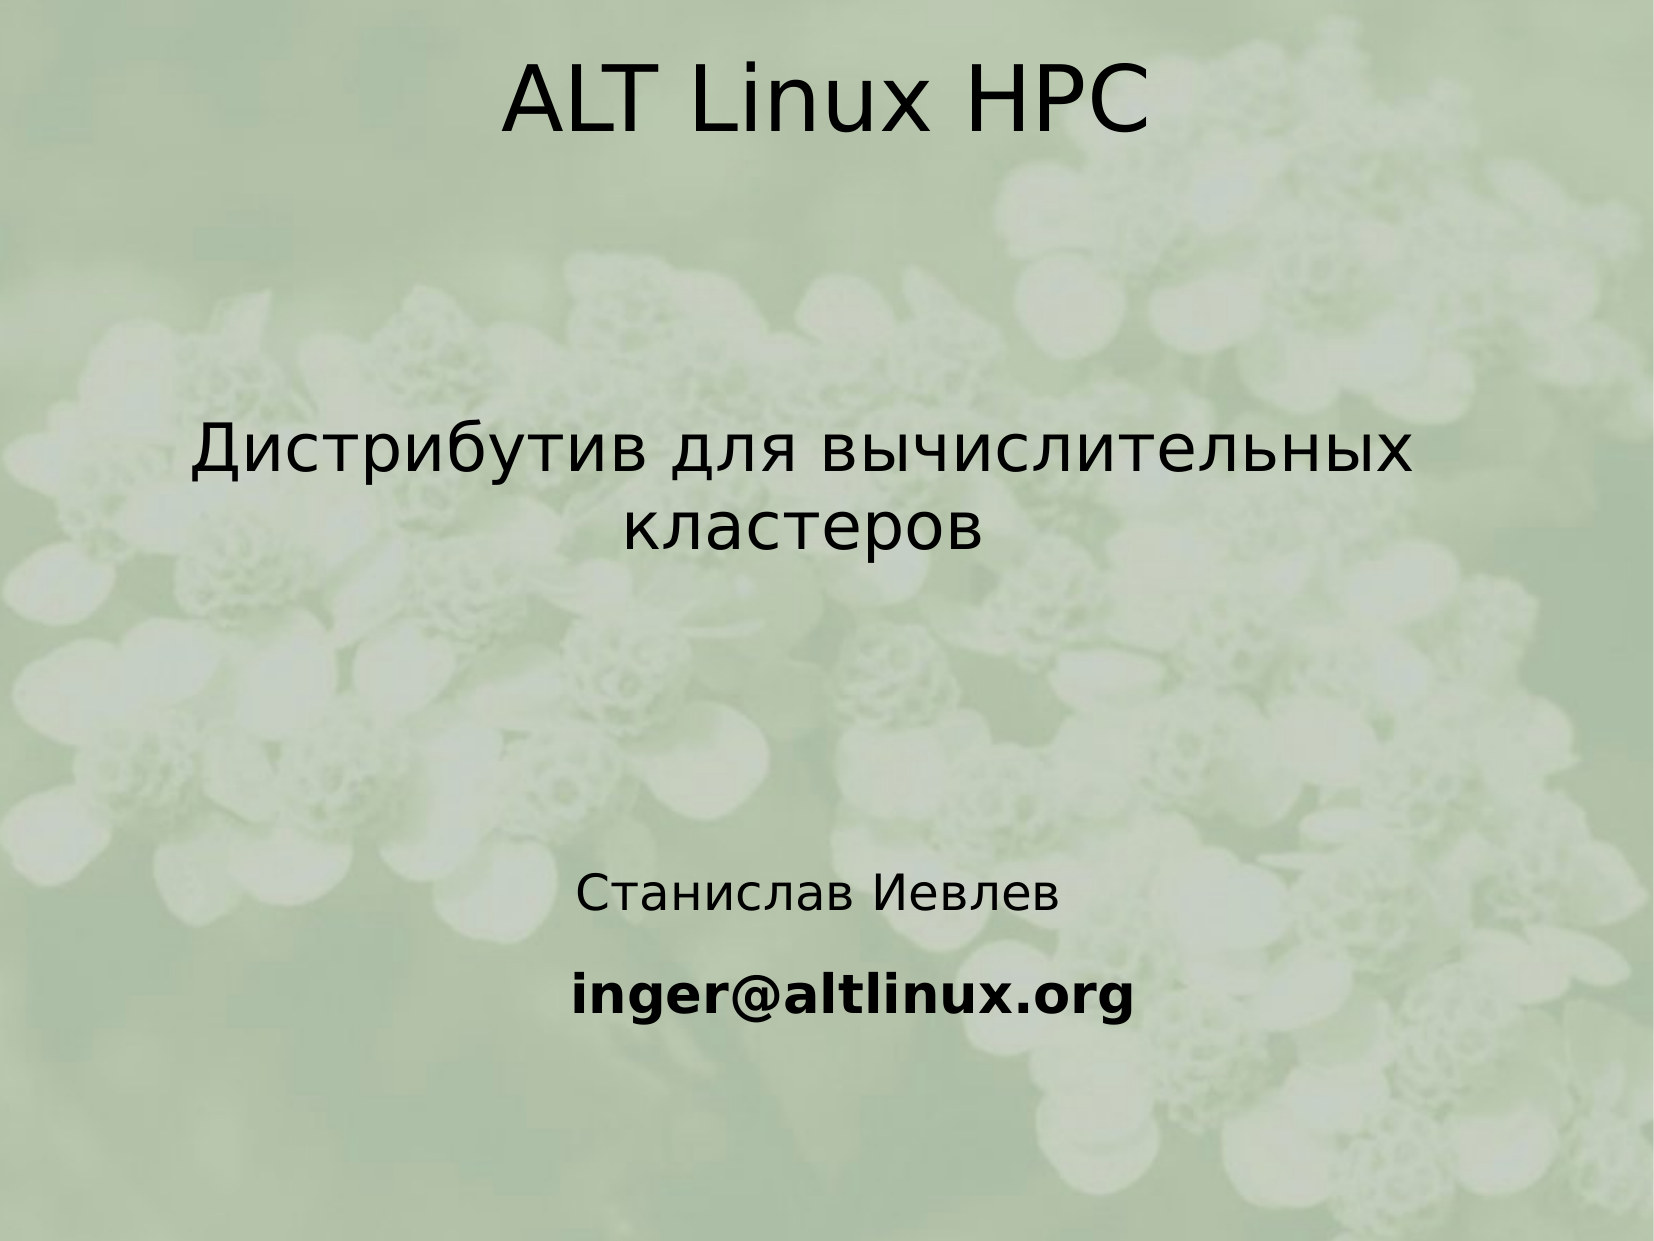

# ALT Linux HPC
Дистрибутив для вычислительных кластеров
Станислав Иевлев
inger@altlinux.org